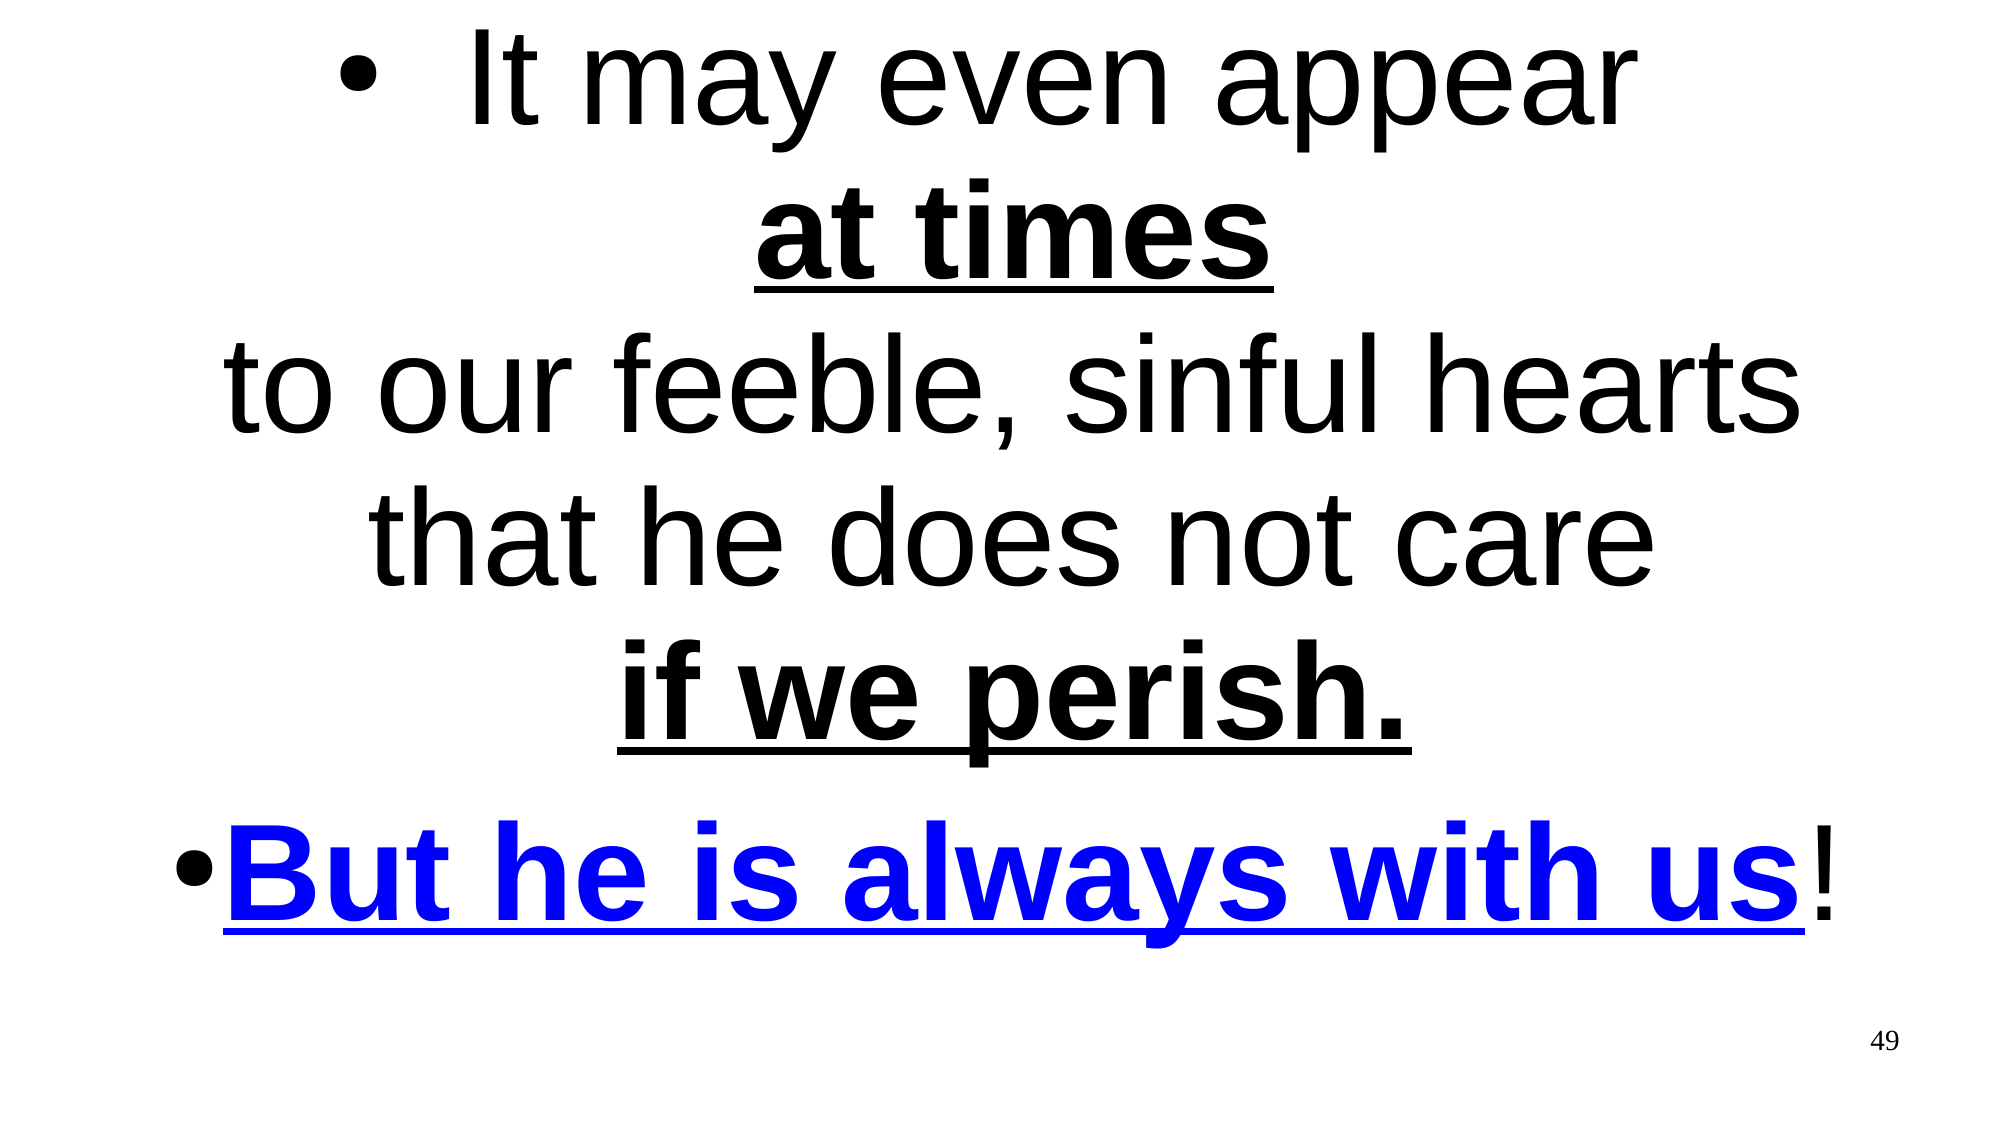

# It may even appear at times to our feeble, sinful hearts that he does not care if we perish.
But he is always with us!
49